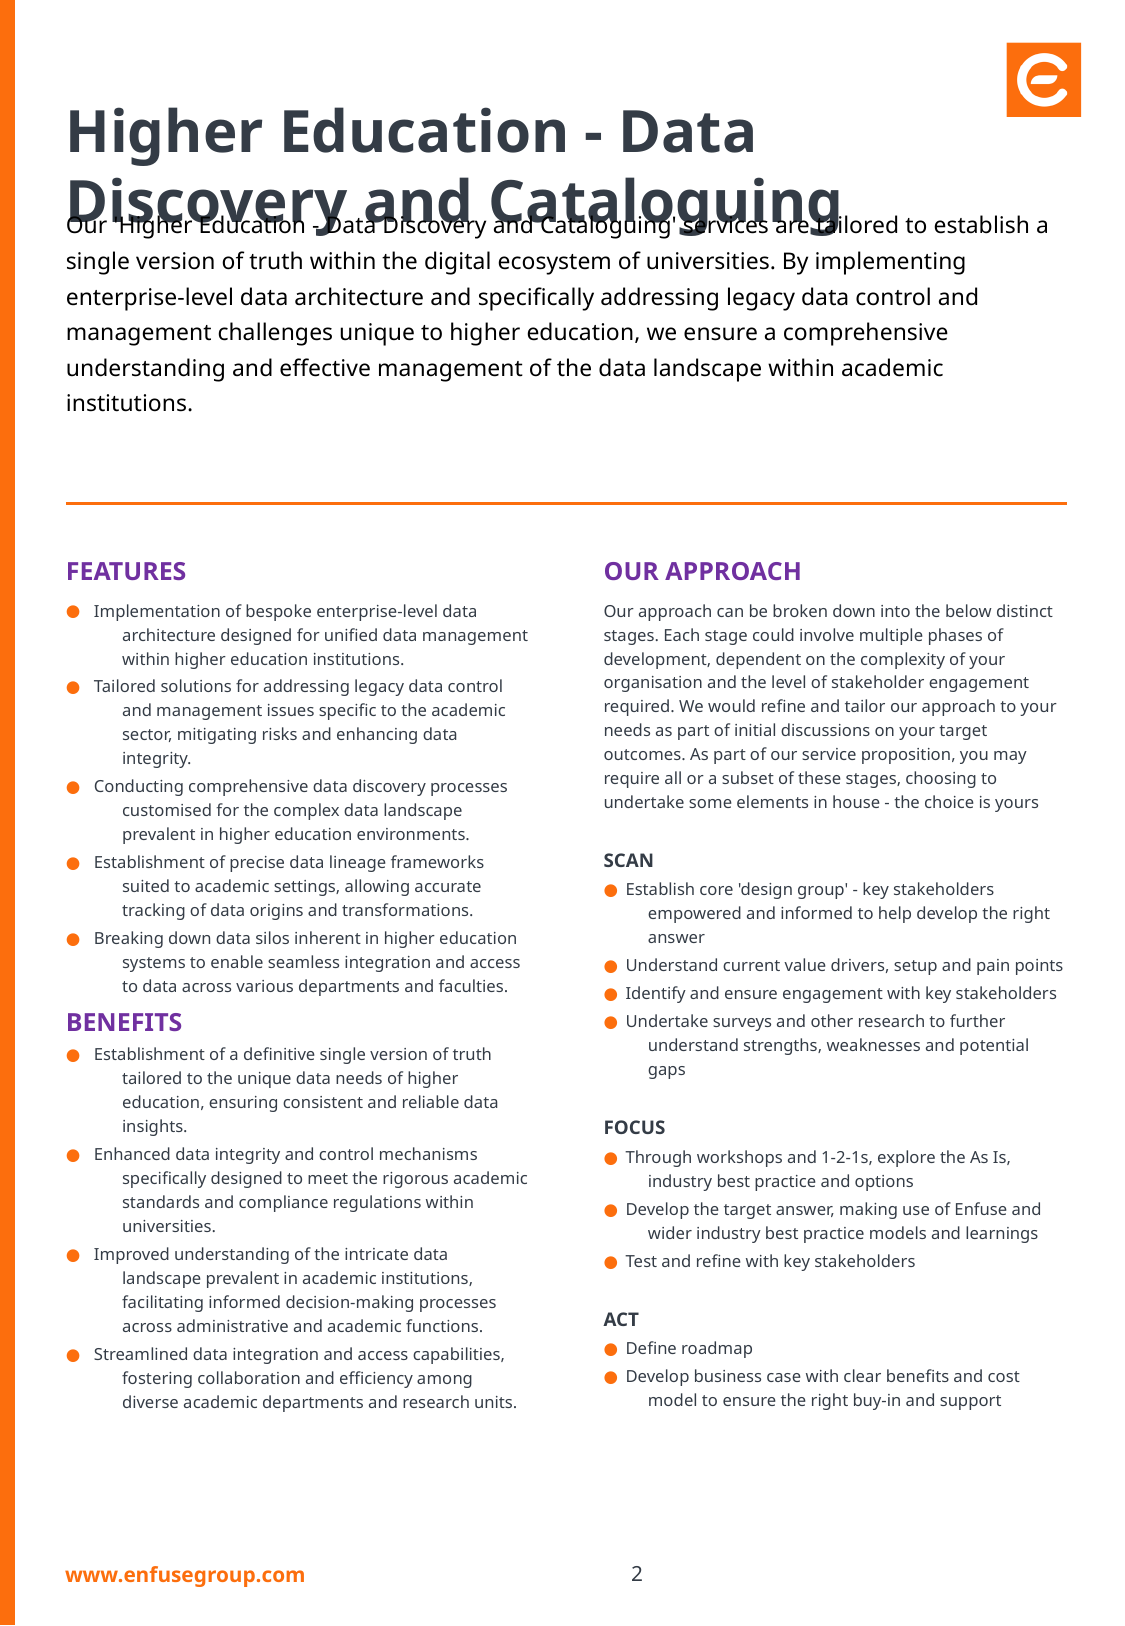

Higher Education - Data Discovery and Cataloguing
Our 'Higher Education - Data Discovery and Cataloguing' services are tailored to establish a single version of truth within the digital ecosystem of universities. By implementing enterprise-level data architecture and specifically addressing legacy data control and management challenges unique to higher education, we ensure a comprehensive understanding and effective management of the data landscape within academic institutions.
FEATURES
OUR APPROACH
Implementation of bespoke enterprise-level data architecture designed for unified data management within higher education institutions.
Tailored solutions for addressing legacy data control and management issues specific to the academic sector, mitigating risks and enhancing data integrity.
Conducting comprehensive data discovery processes customised for the complex data landscape prevalent in higher education environments.
Establishment of precise data lineage frameworks suited to academic settings, allowing accurate tracking of data origins and transformations.
Breaking down data silos inherent in higher education systems to enable seamless integration and access to data across various departments and faculties.
BENEFITS
Establishment of a definitive single version of truth tailored to the unique data needs of higher education, ensuring consistent and reliable data insights.
Enhanced data integrity and control mechanisms specifically designed to meet the rigorous academic standards and compliance regulations within universities.
Improved understanding of the intricate data landscape prevalent in academic institutions, facilitating informed decision-making processes across administrative and academic functions.
Streamlined data integration and access capabilities, fostering collaboration and efficiency among diverse academic departments and research units.
Our approach can be broken down into the below distinct stages. Each stage could involve multiple phases of development, dependent on the complexity of your organisation and the level of stakeholder engagement required. We would refine and tailor our approach to your needs as part of initial discussions on your target outcomes. As part of our service proposition, you may require all or a subset of these stages, choosing to undertake some elements in house - the choice is yours
SCAN
Establish core 'design group' - key stakeholders empowered and informed to help develop the right answer
Understand current value drivers, setup and pain points
Identify and ensure engagement with key stakeholders
Undertake surveys and other research to further understand strengths, weaknesses and potential gaps
FOCUS
Through workshops and 1-2-1s, explore the As Is, industry best practice and options
Develop the target answer, making use of Enfuse and wider industry best practice models and learnings
Test and refine with key stakeholders
ACT
Define roadmap
Develop business case with clear benefits and cost model to ensure the right buy-in and support